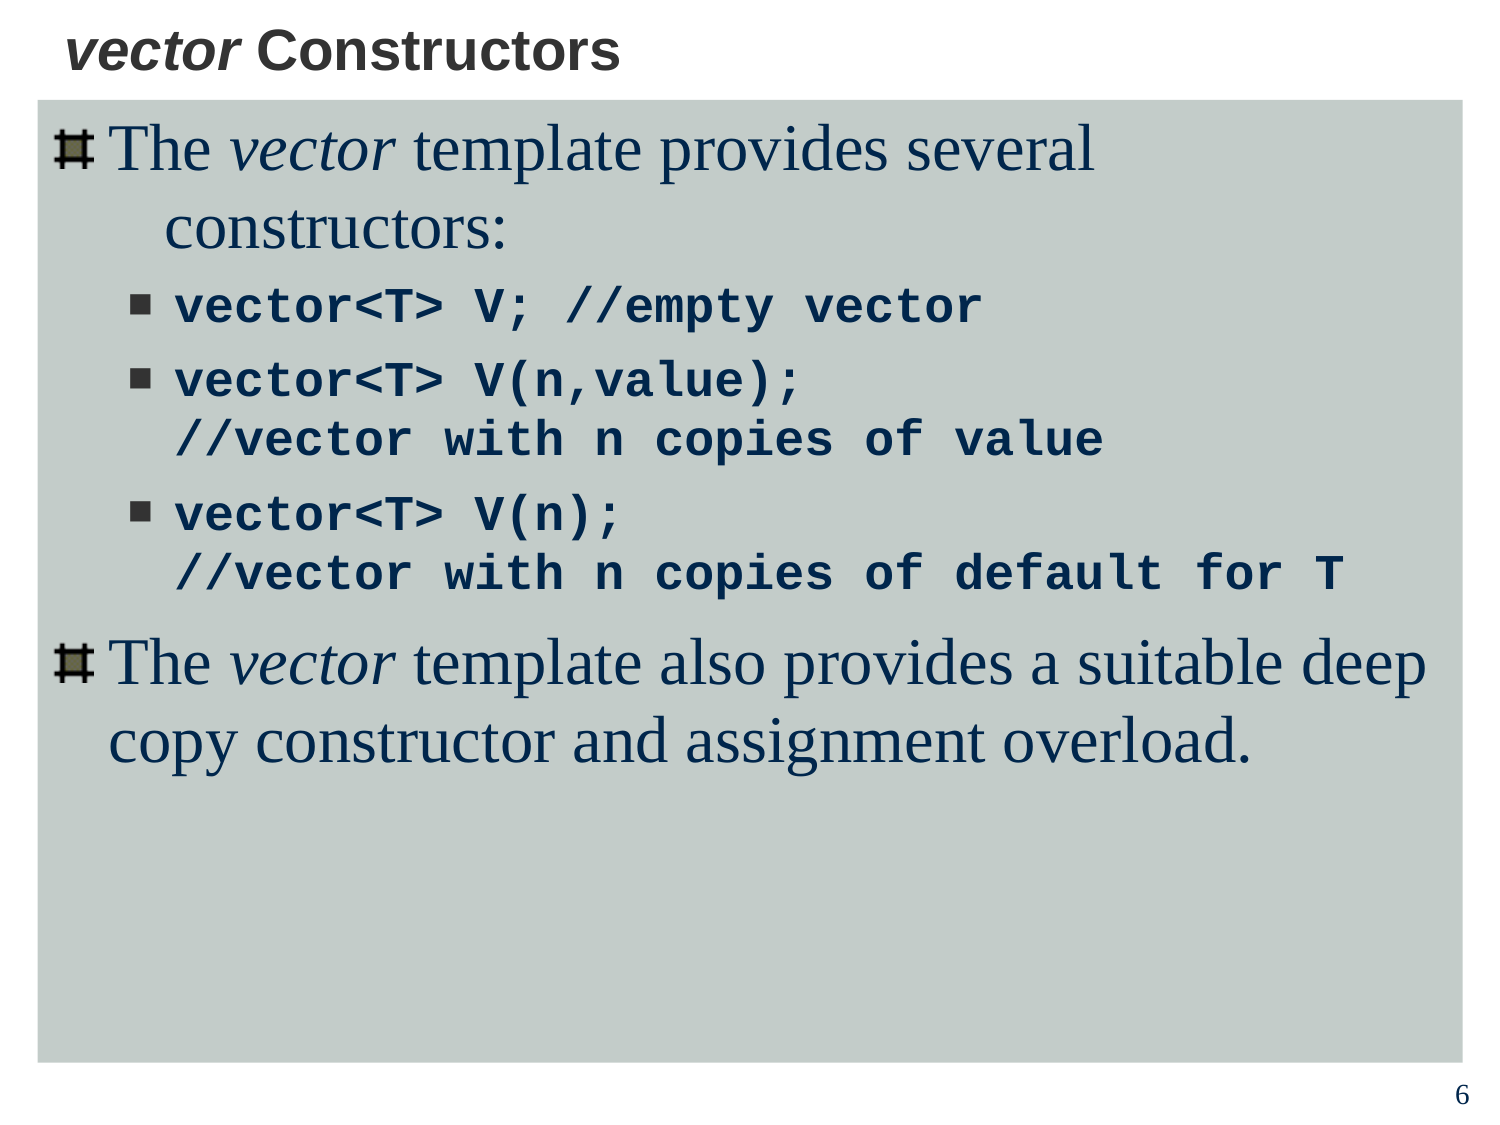

# vector Constructors
The vector template provides several constructors:
vector<T> V; //empty vector
vector<T> V(n,value);
//vector with n copies of value
vector<T> V(n);
//vector with n copies of default for T
The vector template also provides a suitable deep copy constructor and assignment overload.